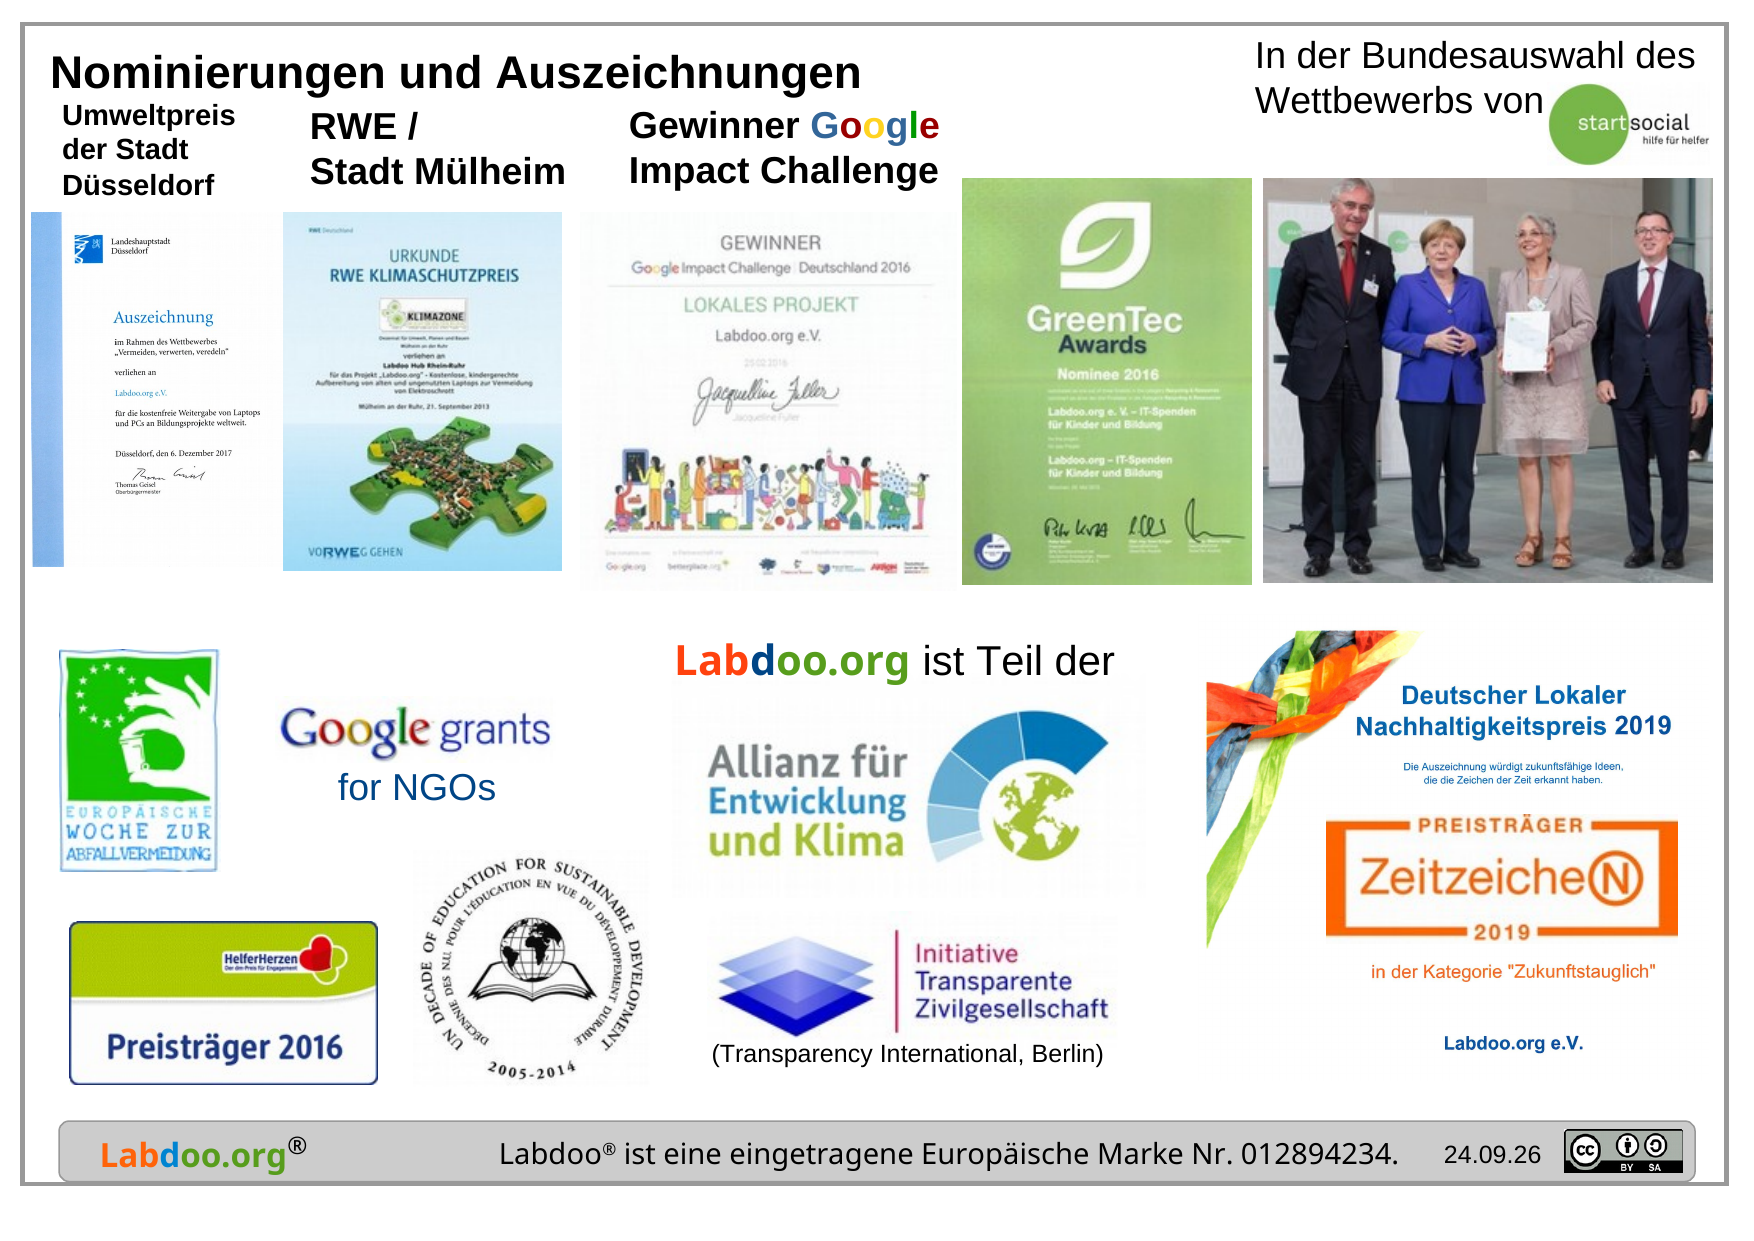

In der Bundesauswahl des Wettbewerbs von
Nominierungen und Auszeichnungen
Umweltpreis der Stadt Düsseldorf
Gewinner Google Impact Challenge
RWE /
Stadt Mülheim
Labdoo.org ist Teil der
for NGOs
(Transparency International, Berlin)
Labdoo.org®
Labdoo® ist eine eingetragene Europäische Marke Nr. 012894234.